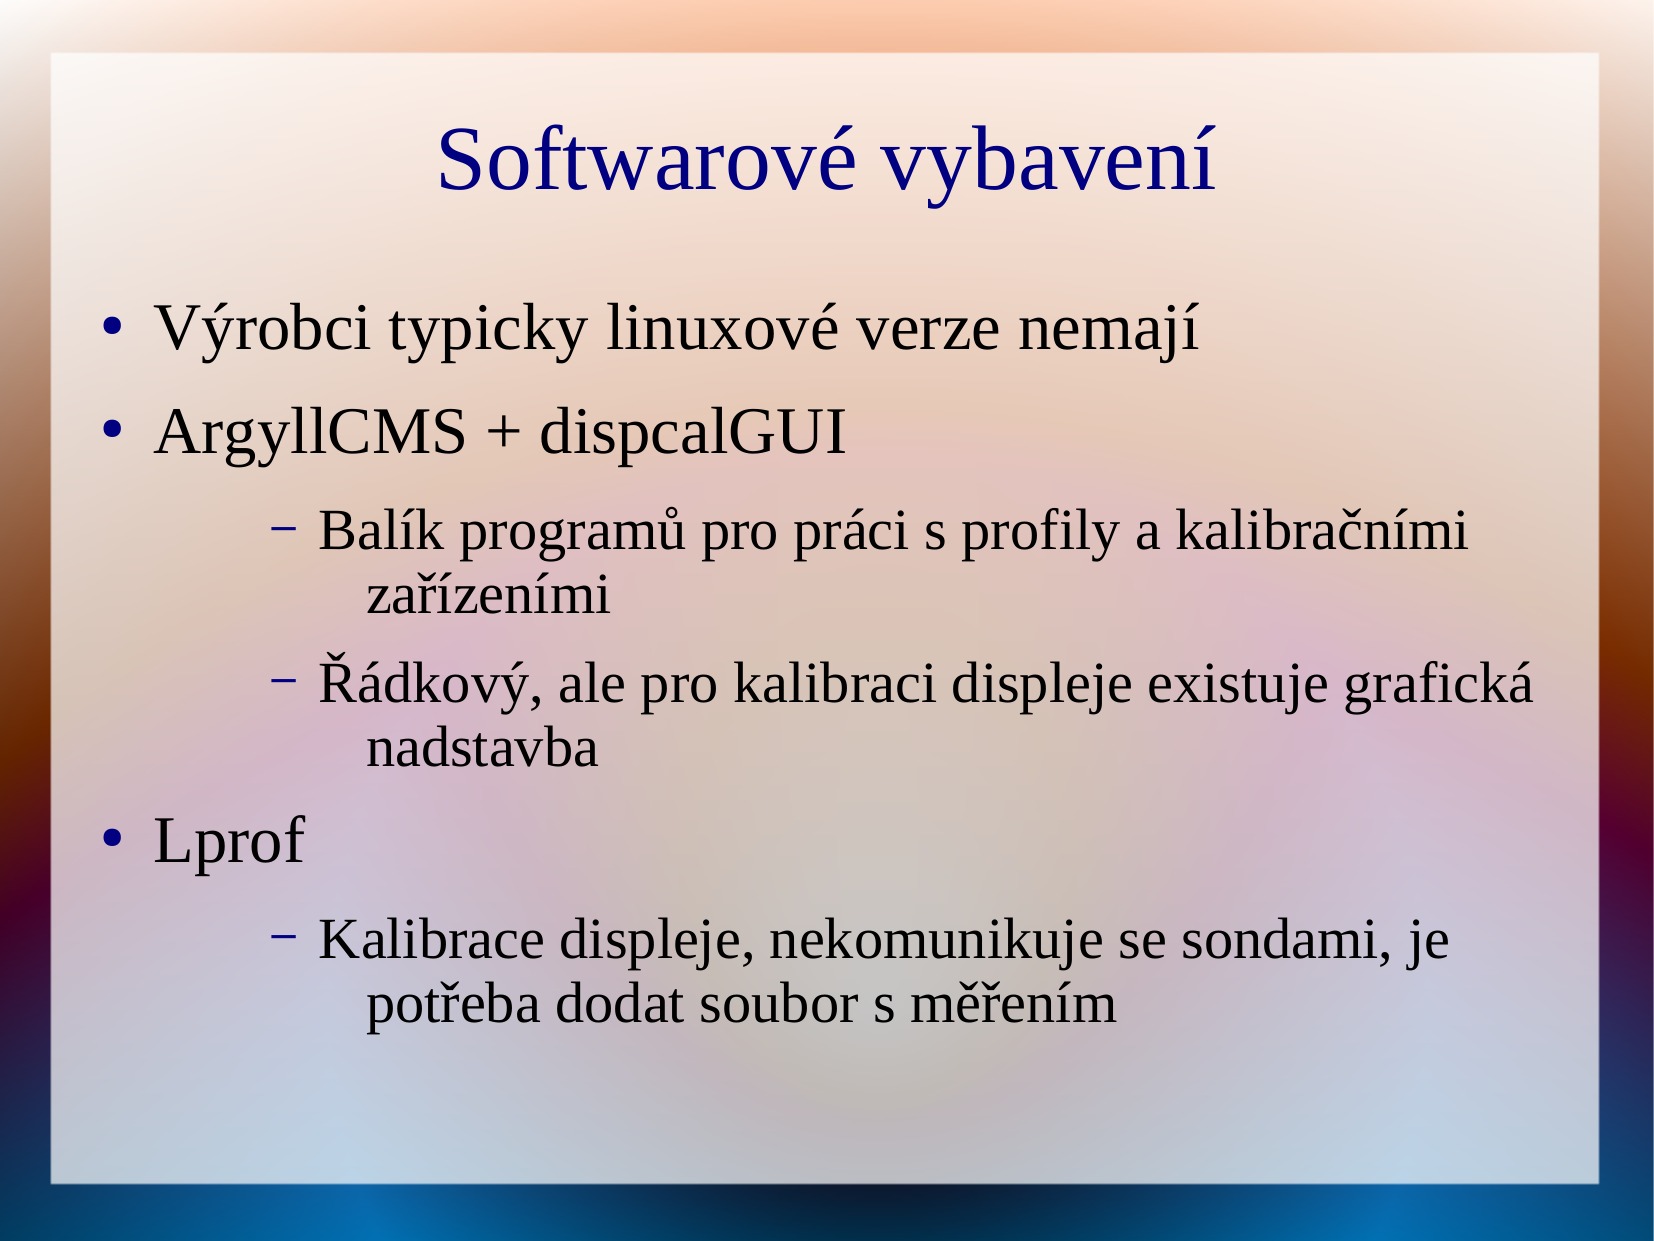

# Softwarové vybavení
Výrobci typicky linuxové verze nemají
ArgyllCMS + dispcalGUI
Balík programů pro práci s profily a kalibračními zařízeními
Řádkový, ale pro kalibraci displeje existuje grafická nadstavba
Lprof
Kalibrace displeje, nekomunikuje se sondami, je potřeba dodat soubor s měřením